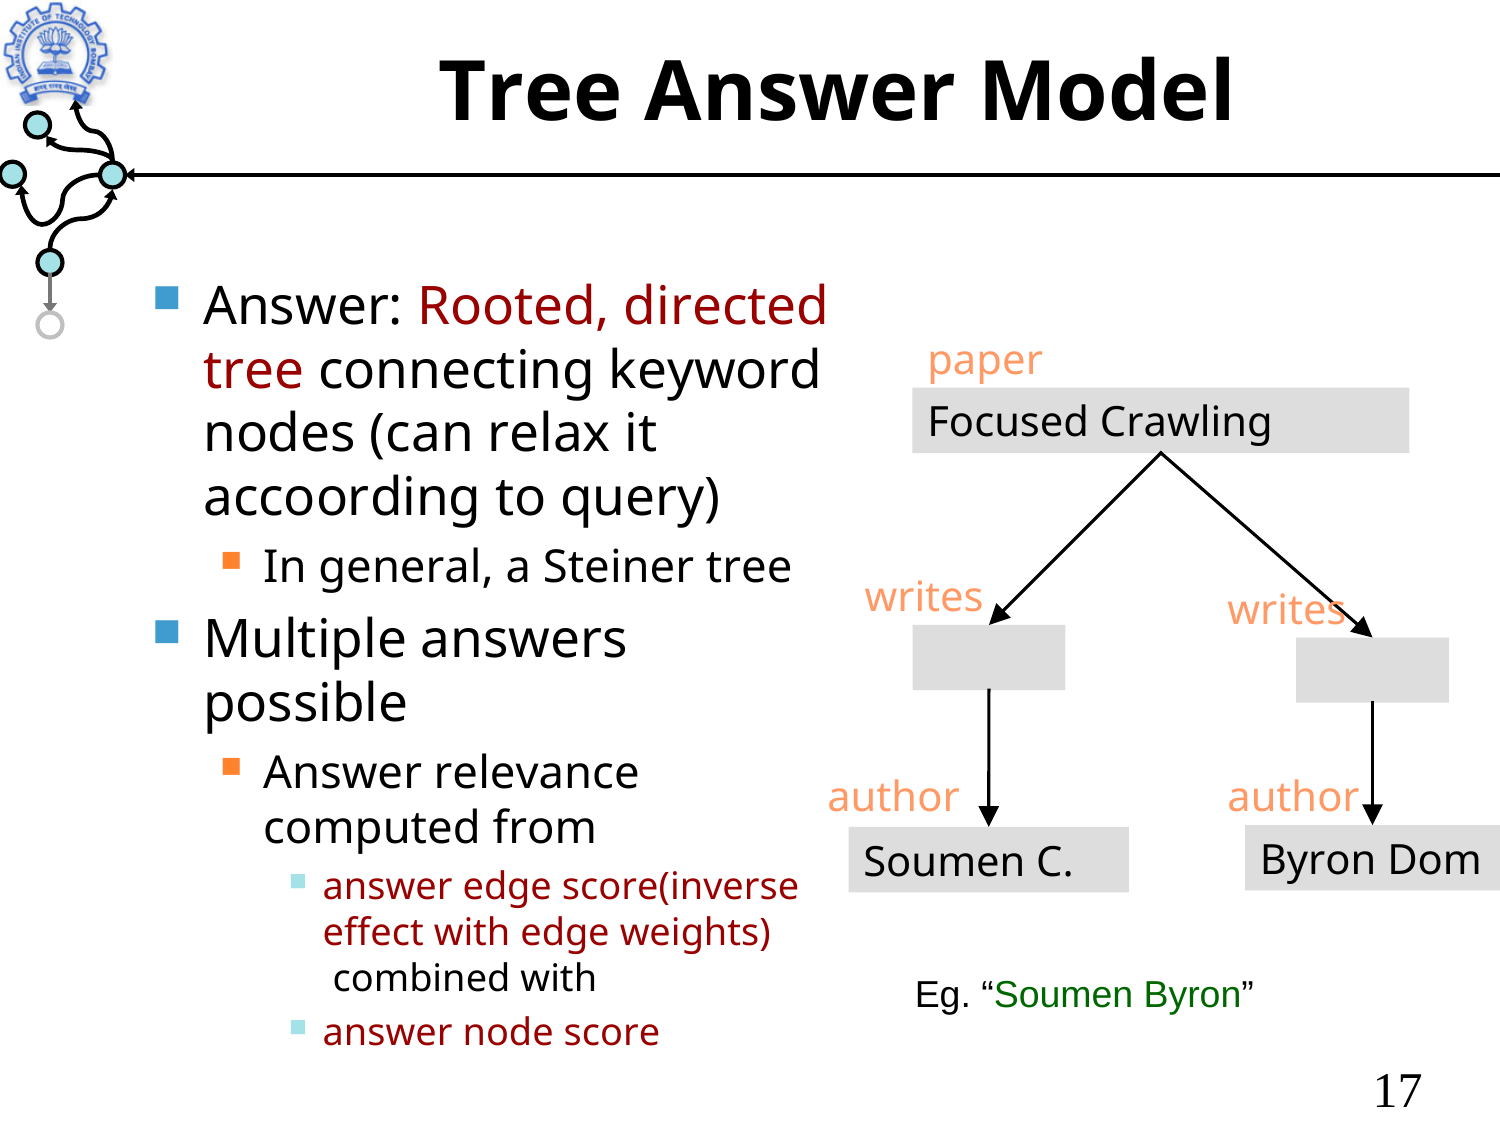

# Tree Answer Model
Answer: Rooted, directed tree connecting keyword nodes (can relax it accoording to query)
In general, a Steiner tree
Multiple answers possible
Answer relevance computed from
answer edge score(inverse effect with edge weights)
 combined with
answer node score
paper
Focused Crawling
writes
writes
author
author
Byron Dom
Soumen C.
Eg. “Soumen Byron”
17